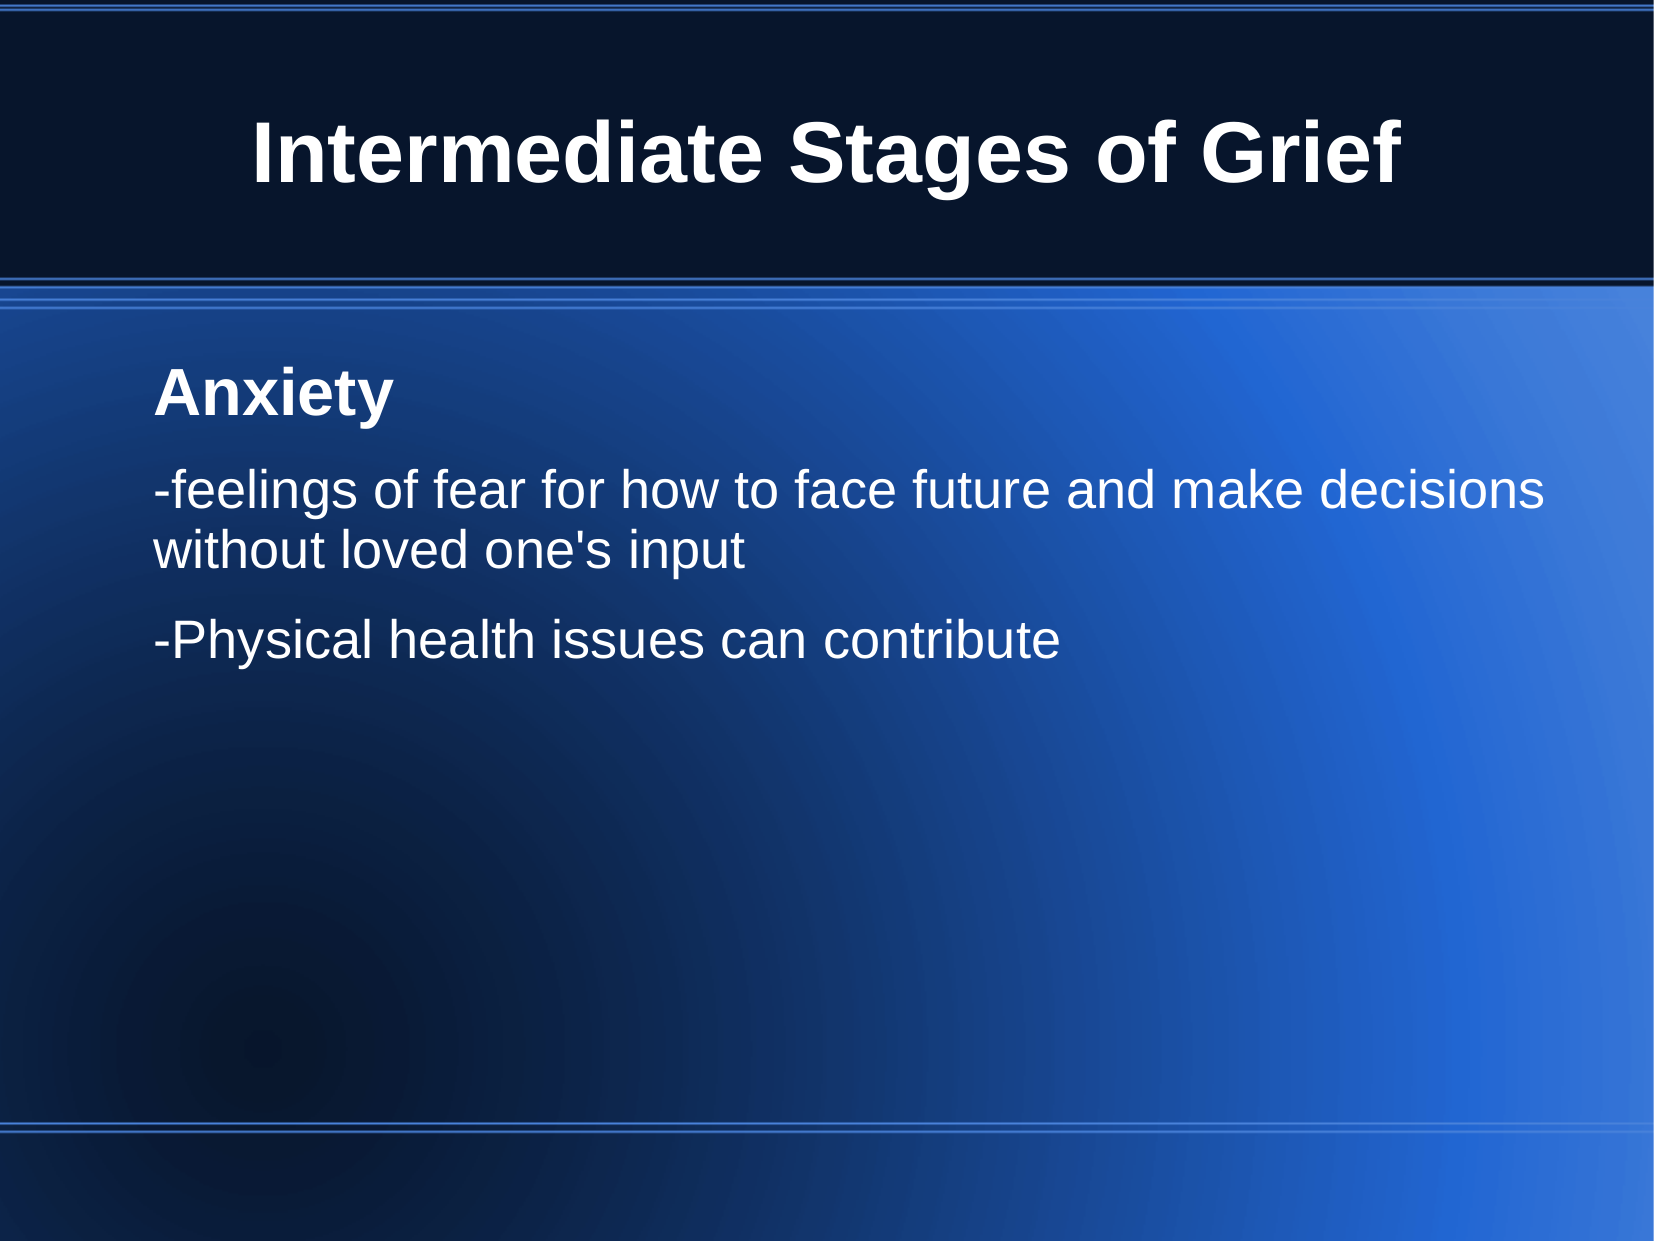

# Intermediate Stages of Grief
Anxiety
-feelings of fear for how to face future and make decisions without loved one's input
-Physical health issues can contribute